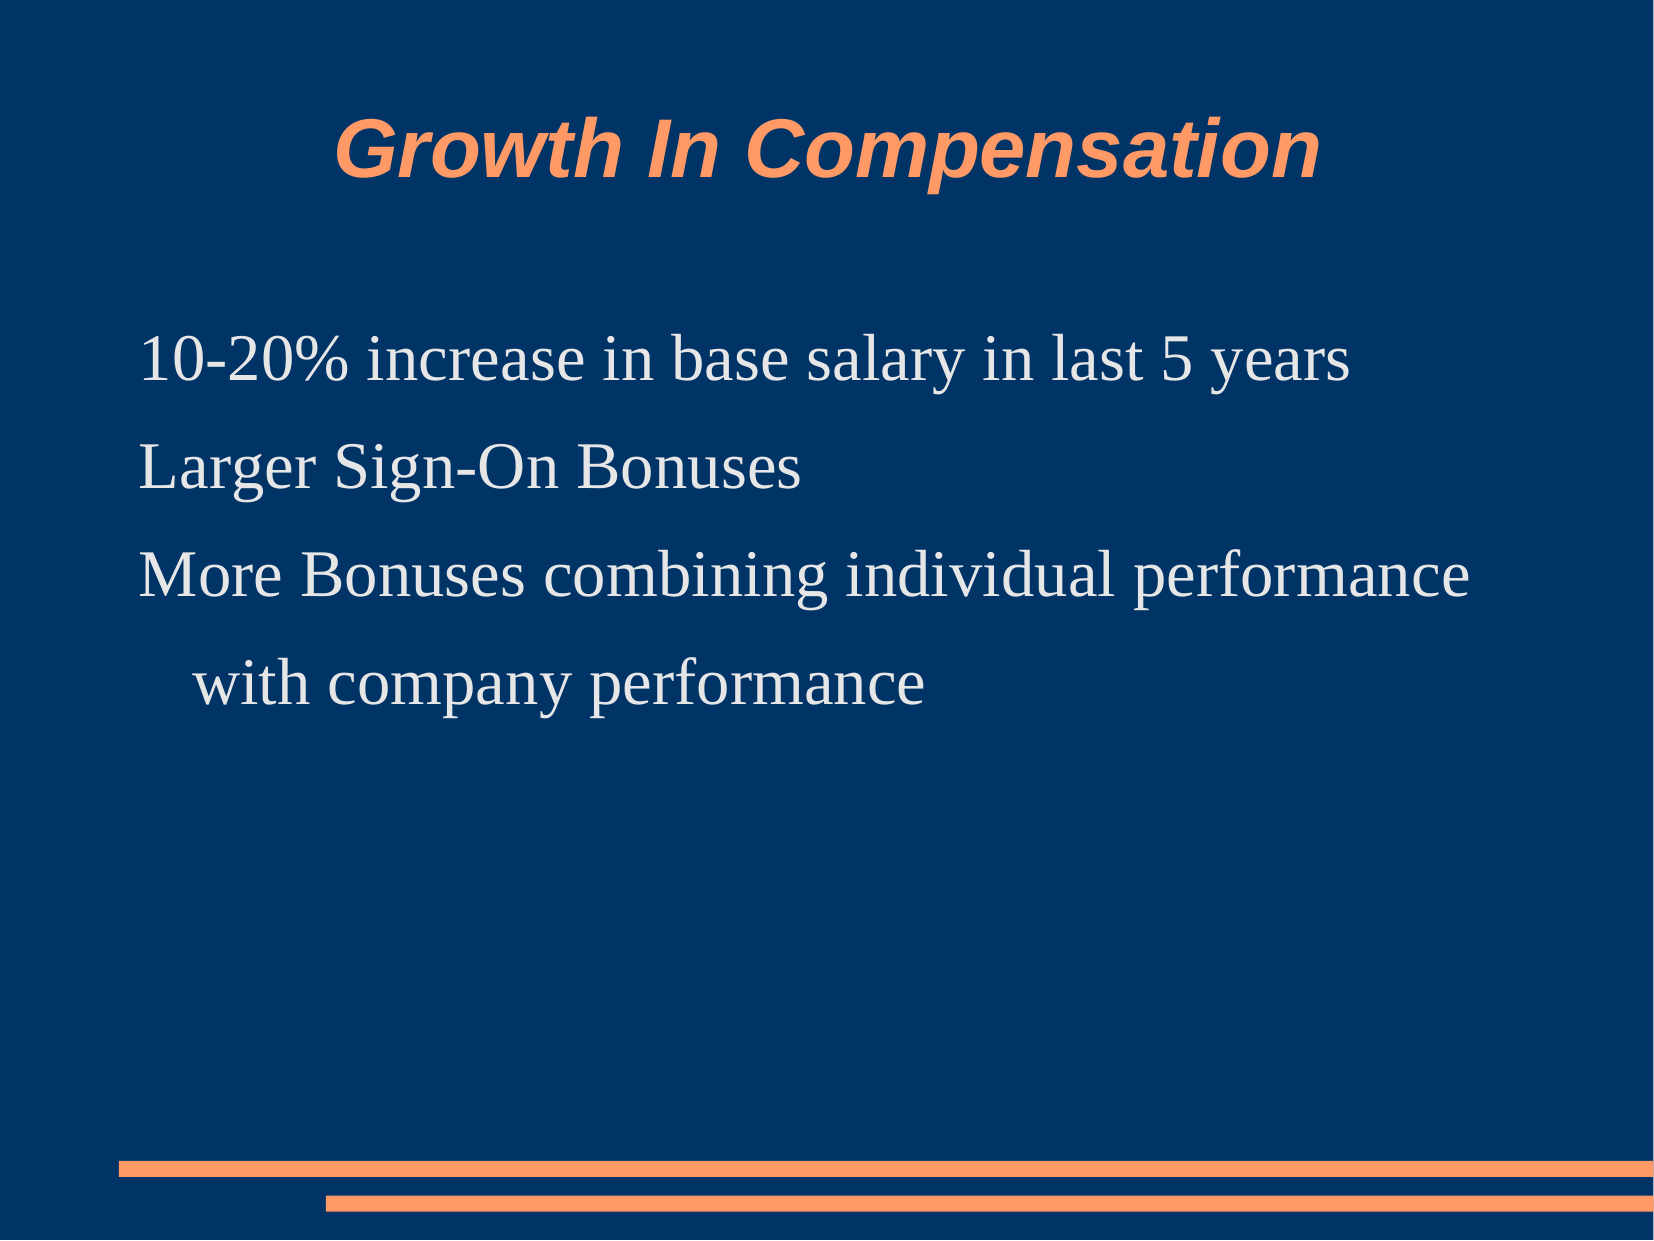

# Growth In Compensation
10-20% increase in base salary in last 5 years
Larger Sign-On Bonuses
More Bonuses combining individual performance with company performance